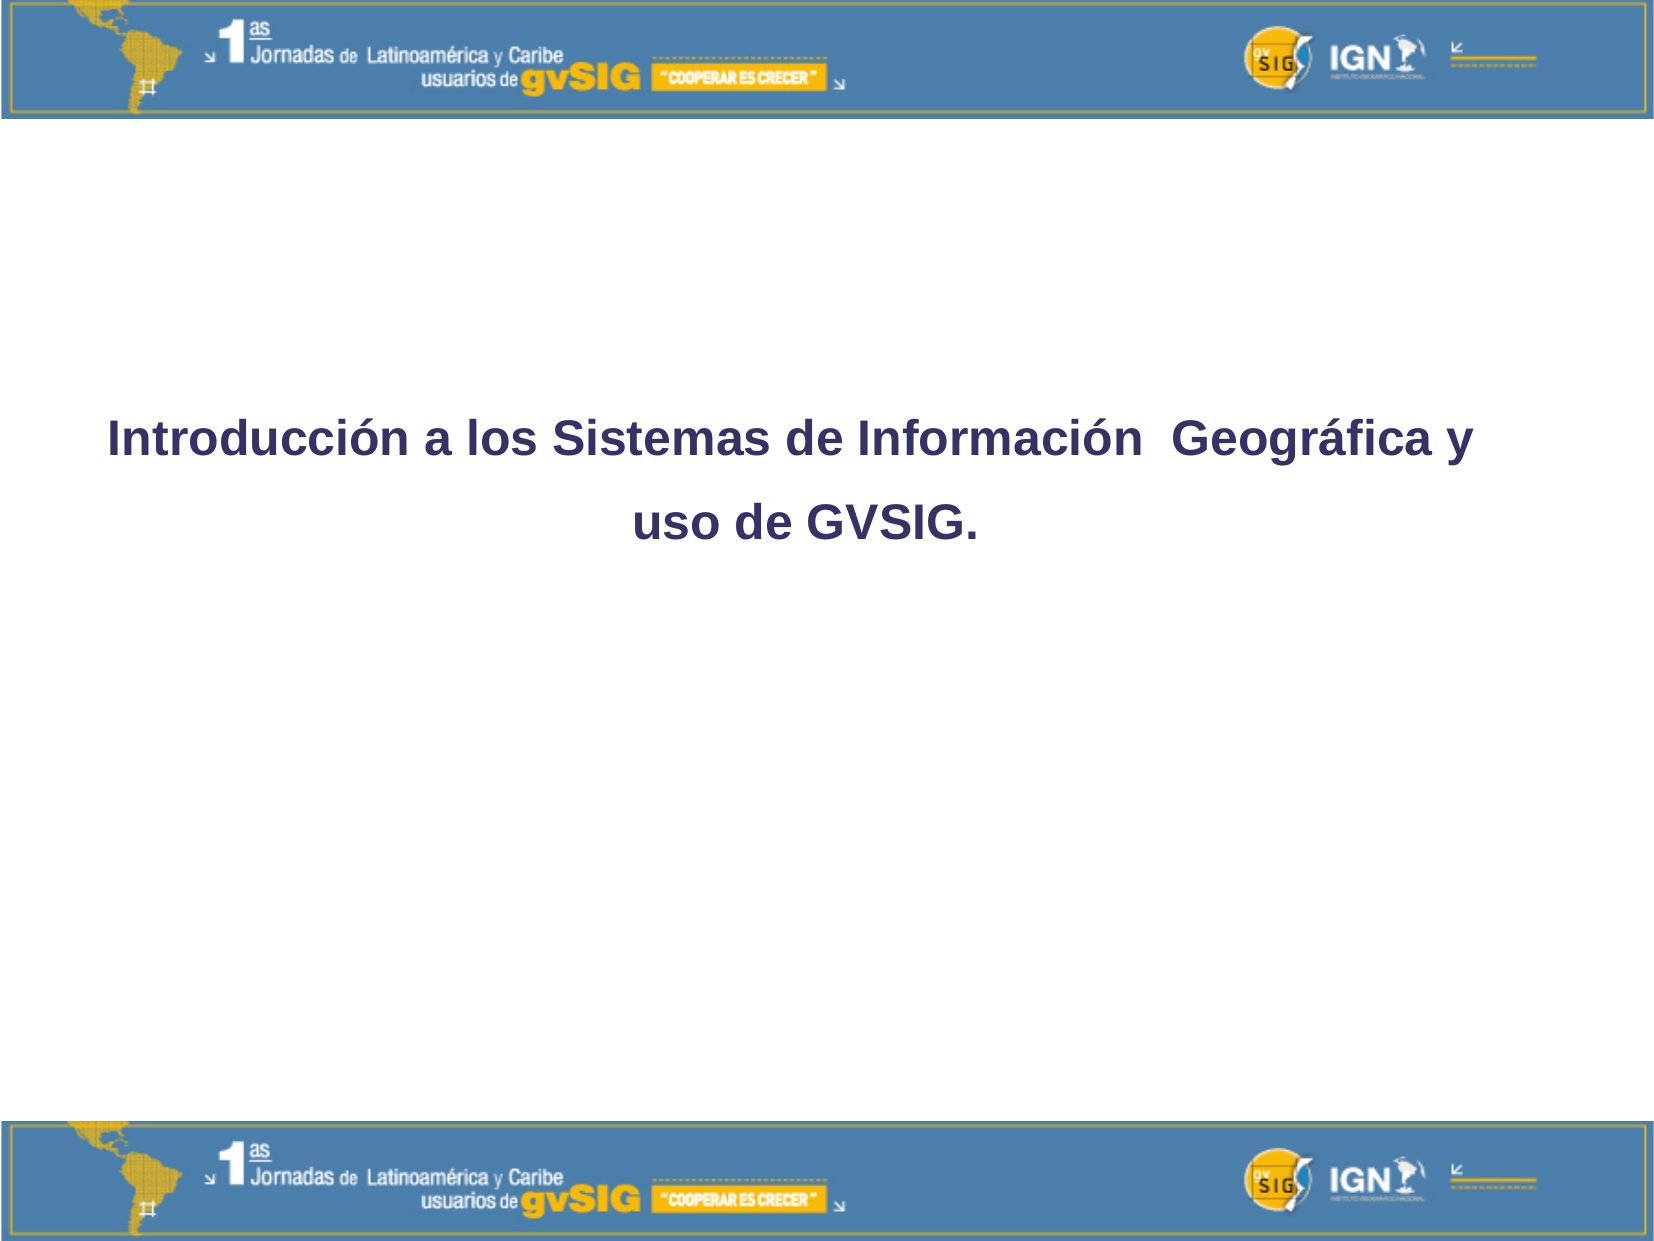

Introducción a los Sistemas de Información Geográfica y
 uso de GVSIG.